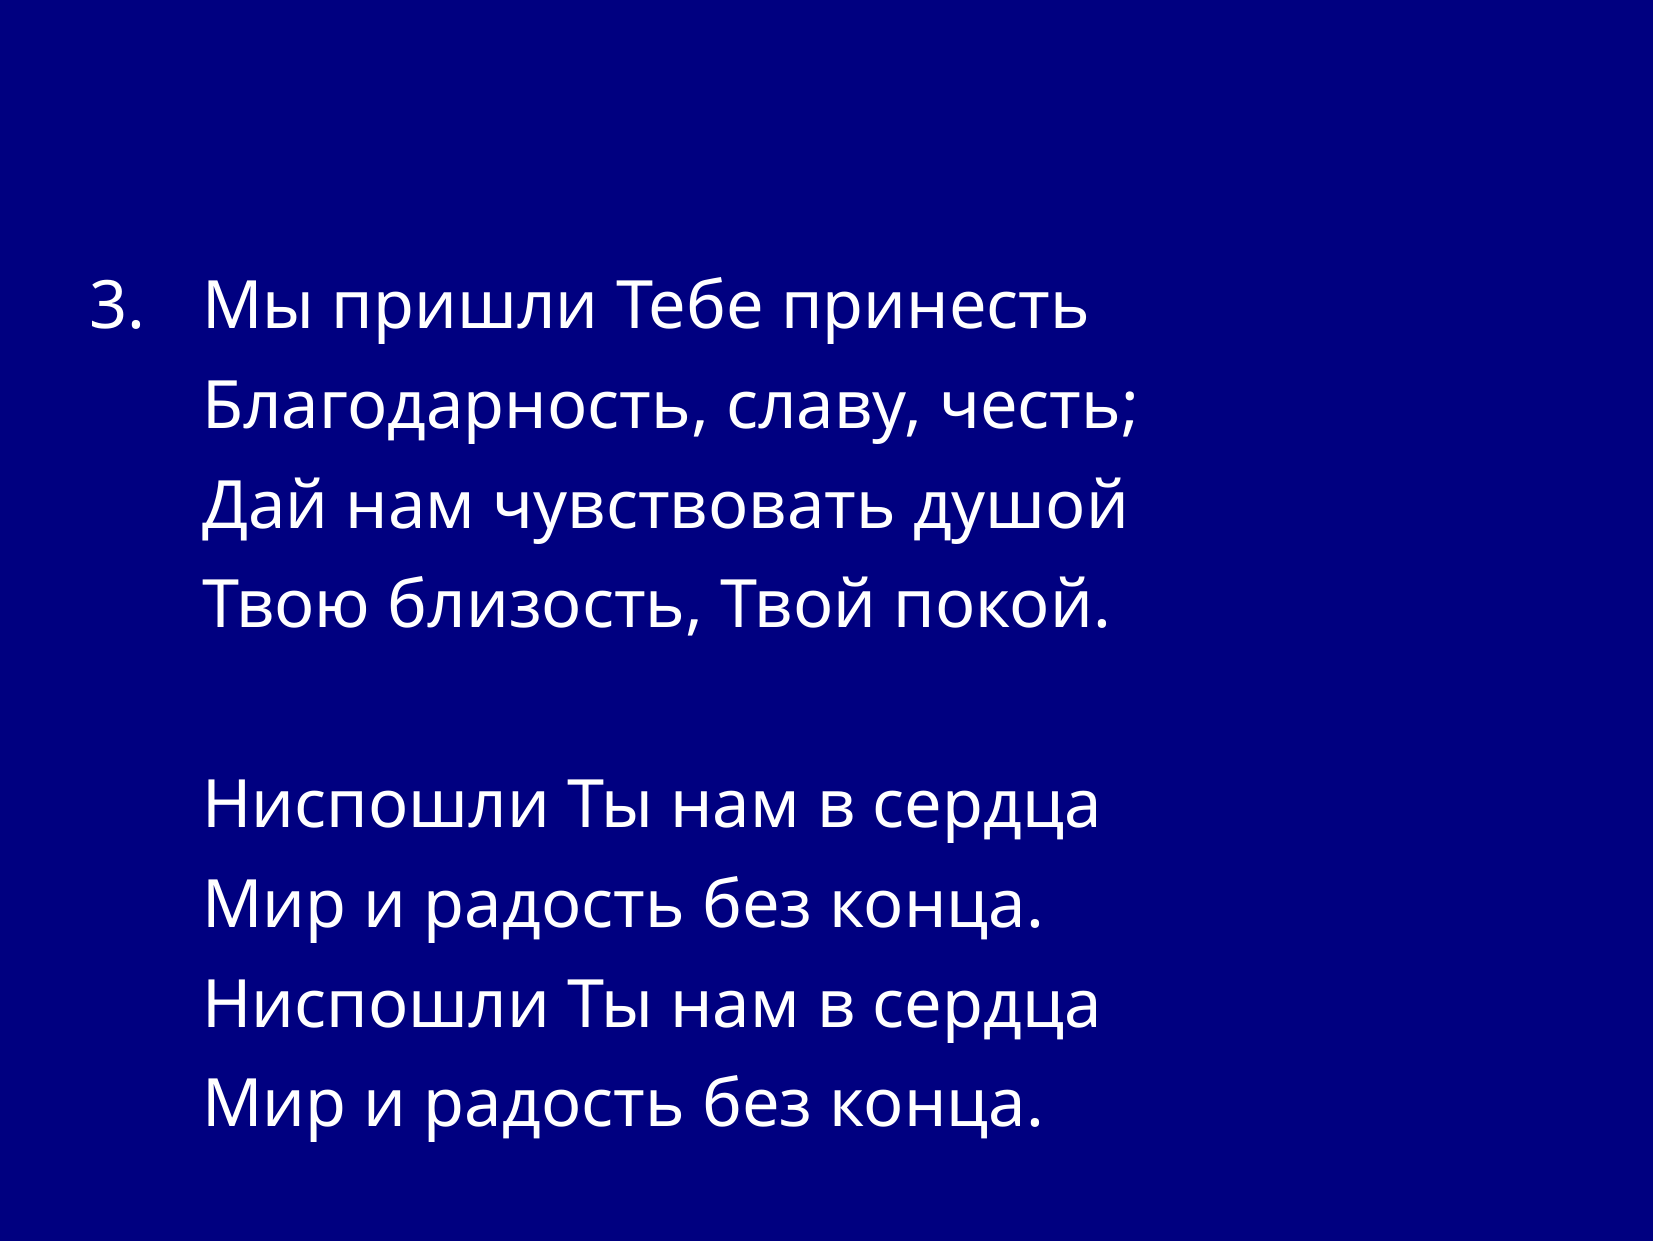

3.	Мы пришли Тебе принесть
	Благодарность, славу, честь;
	Дай нам чувствовать душой
	Твою близость, Твой покой.
	Ниспошли Ты нам в сердца
	Мир и радость без конца.
	Ниспошли Ты нам в сердца
	Мир и радость без конца.